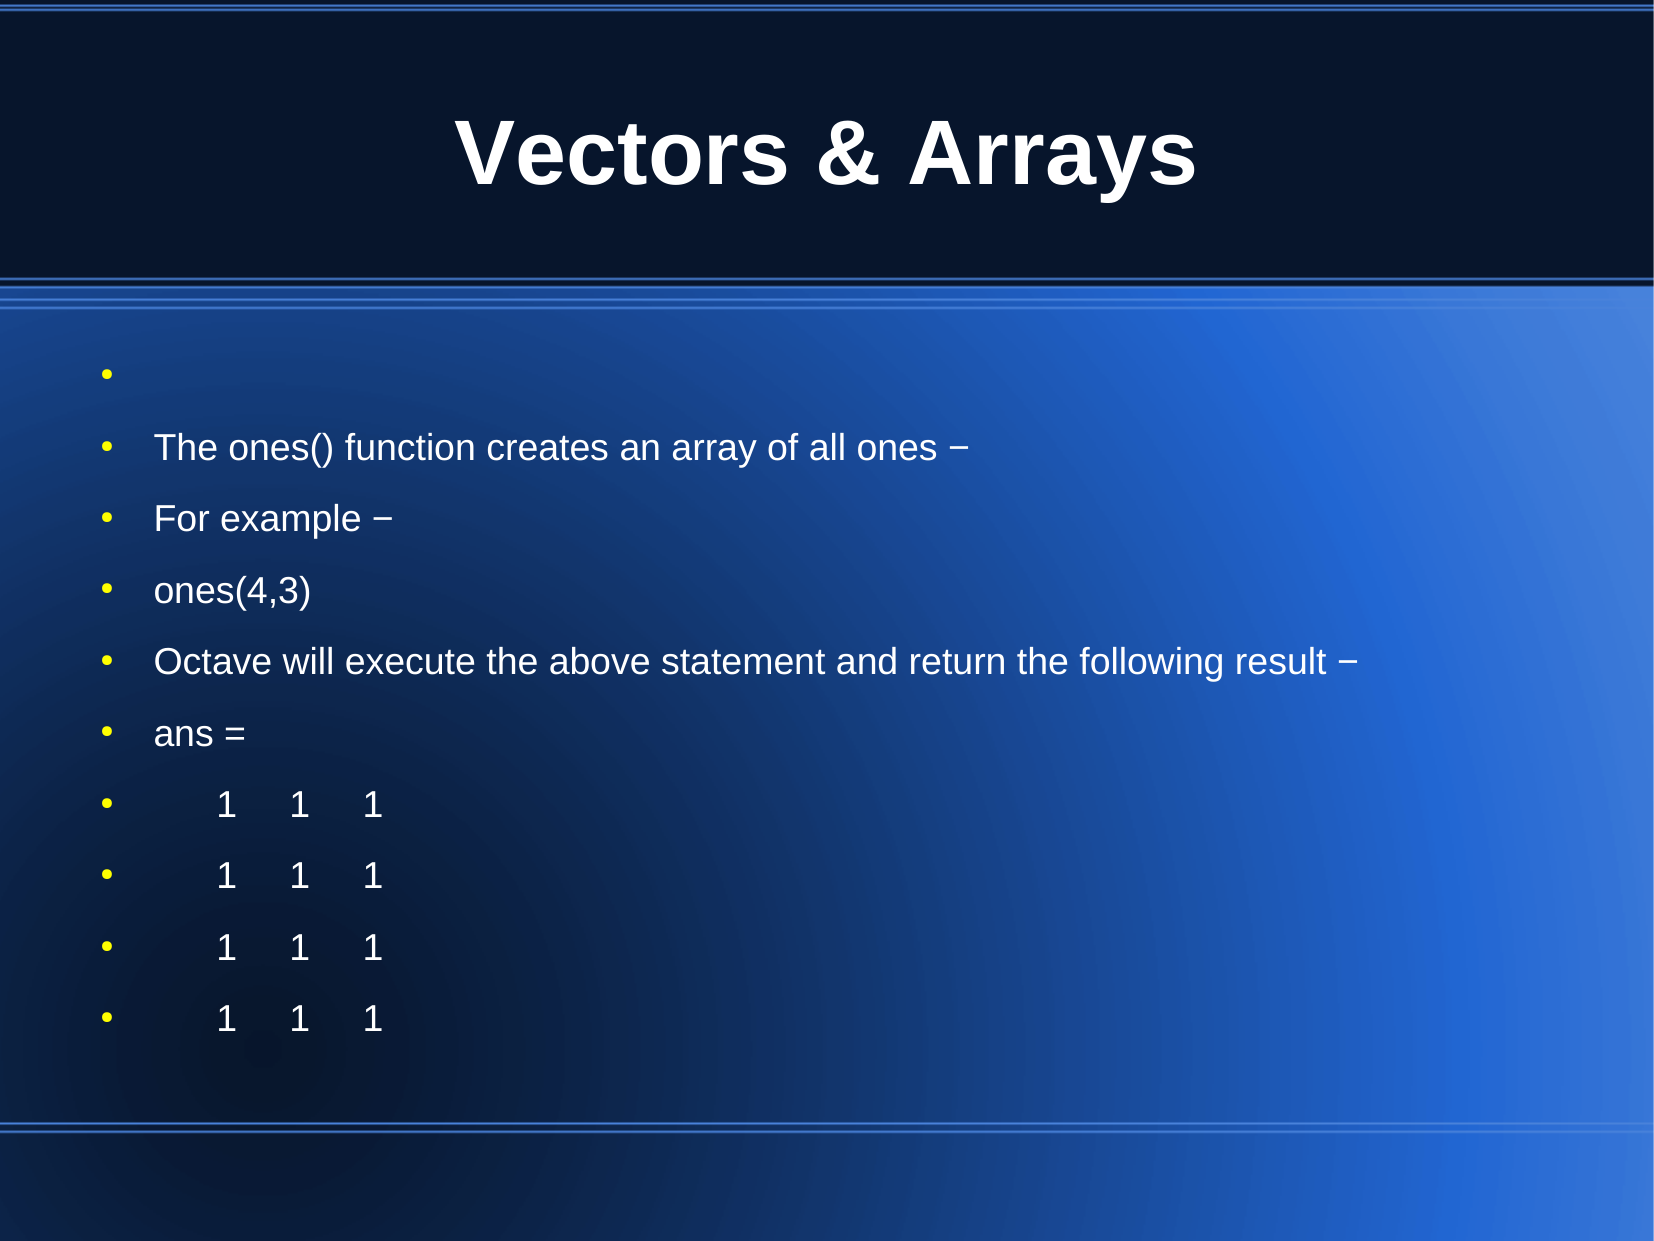

# Vectors & Arrays
The ones() function creates an array of all ones −
For example −
ones(4,3)
Octave will execute the above statement and return the following result −
ans =
 1 1 1
 1 1 1
 1 1 1
 1 1 1